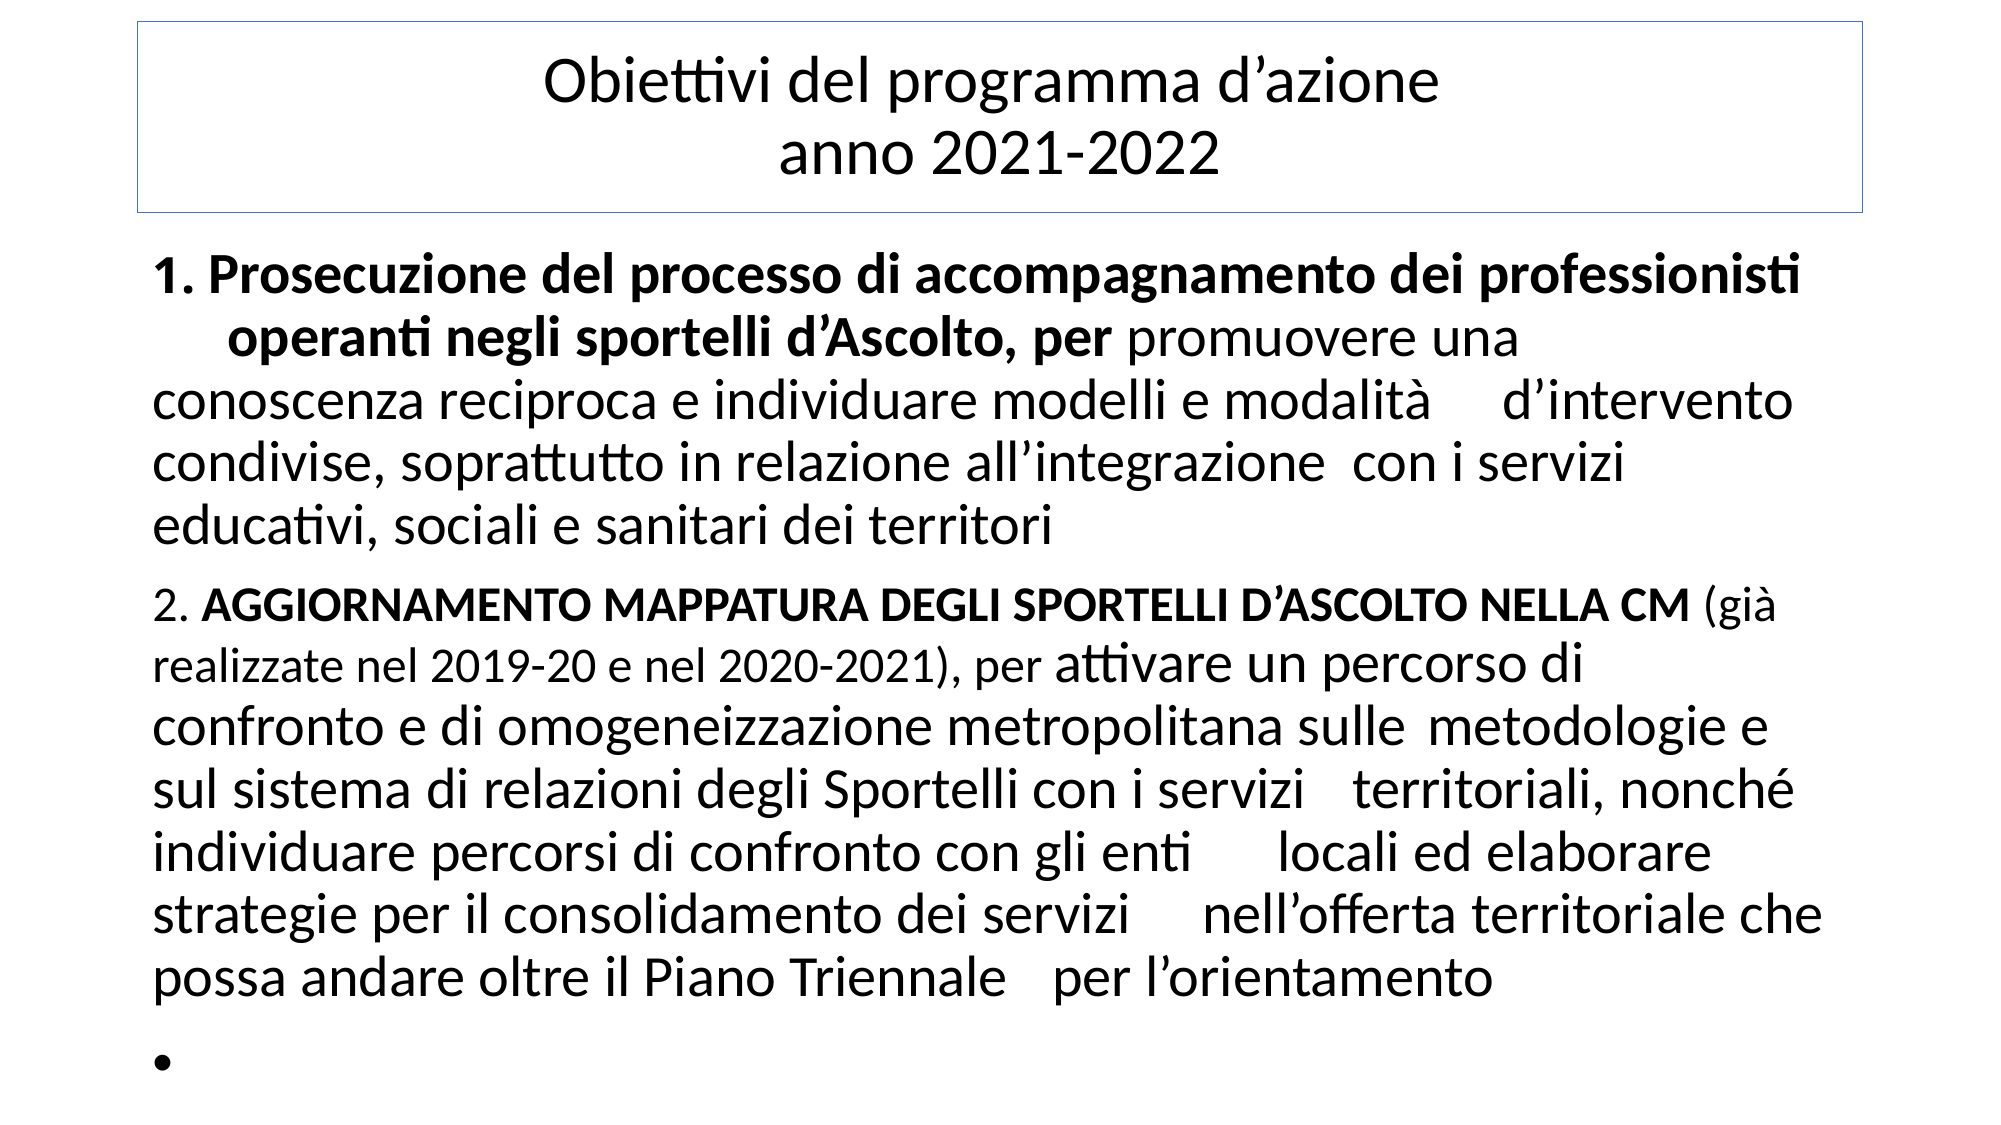

# Obiettivi del programma d’azione anno 2021-2022
1. Prosecuzione del processo di accompagnamento dei professionisti
	operanti negli sportelli d’Ascolto, per promuovere una 	conoscenza reciproca e individuare modelli e modalità 	d’intervento condivise, soprattutto in relazione all’integrazione 	con i servizi educativi, sociali e sanitari dei territori
2. AGGIORNAMENTO MAPPATURA DEGLI SPORTELLI D’ASCOLTO NELLA CM (già 	realizzate nel 2019-20 e nel 2020-2021), per attivare un percorso di 	confronto e di omogeneizzazione metropolitana sulle 	metodologie e sul sistema di relazioni degli Sportelli con i servizi 	territoriali, nonché individuare percorsi di confronto con gli enti 	locali ed elaborare strategie per il consolidamento dei servizi 	nell’offerta territoriale che possa andare oltre il Piano Triennale 	per l’orientamento